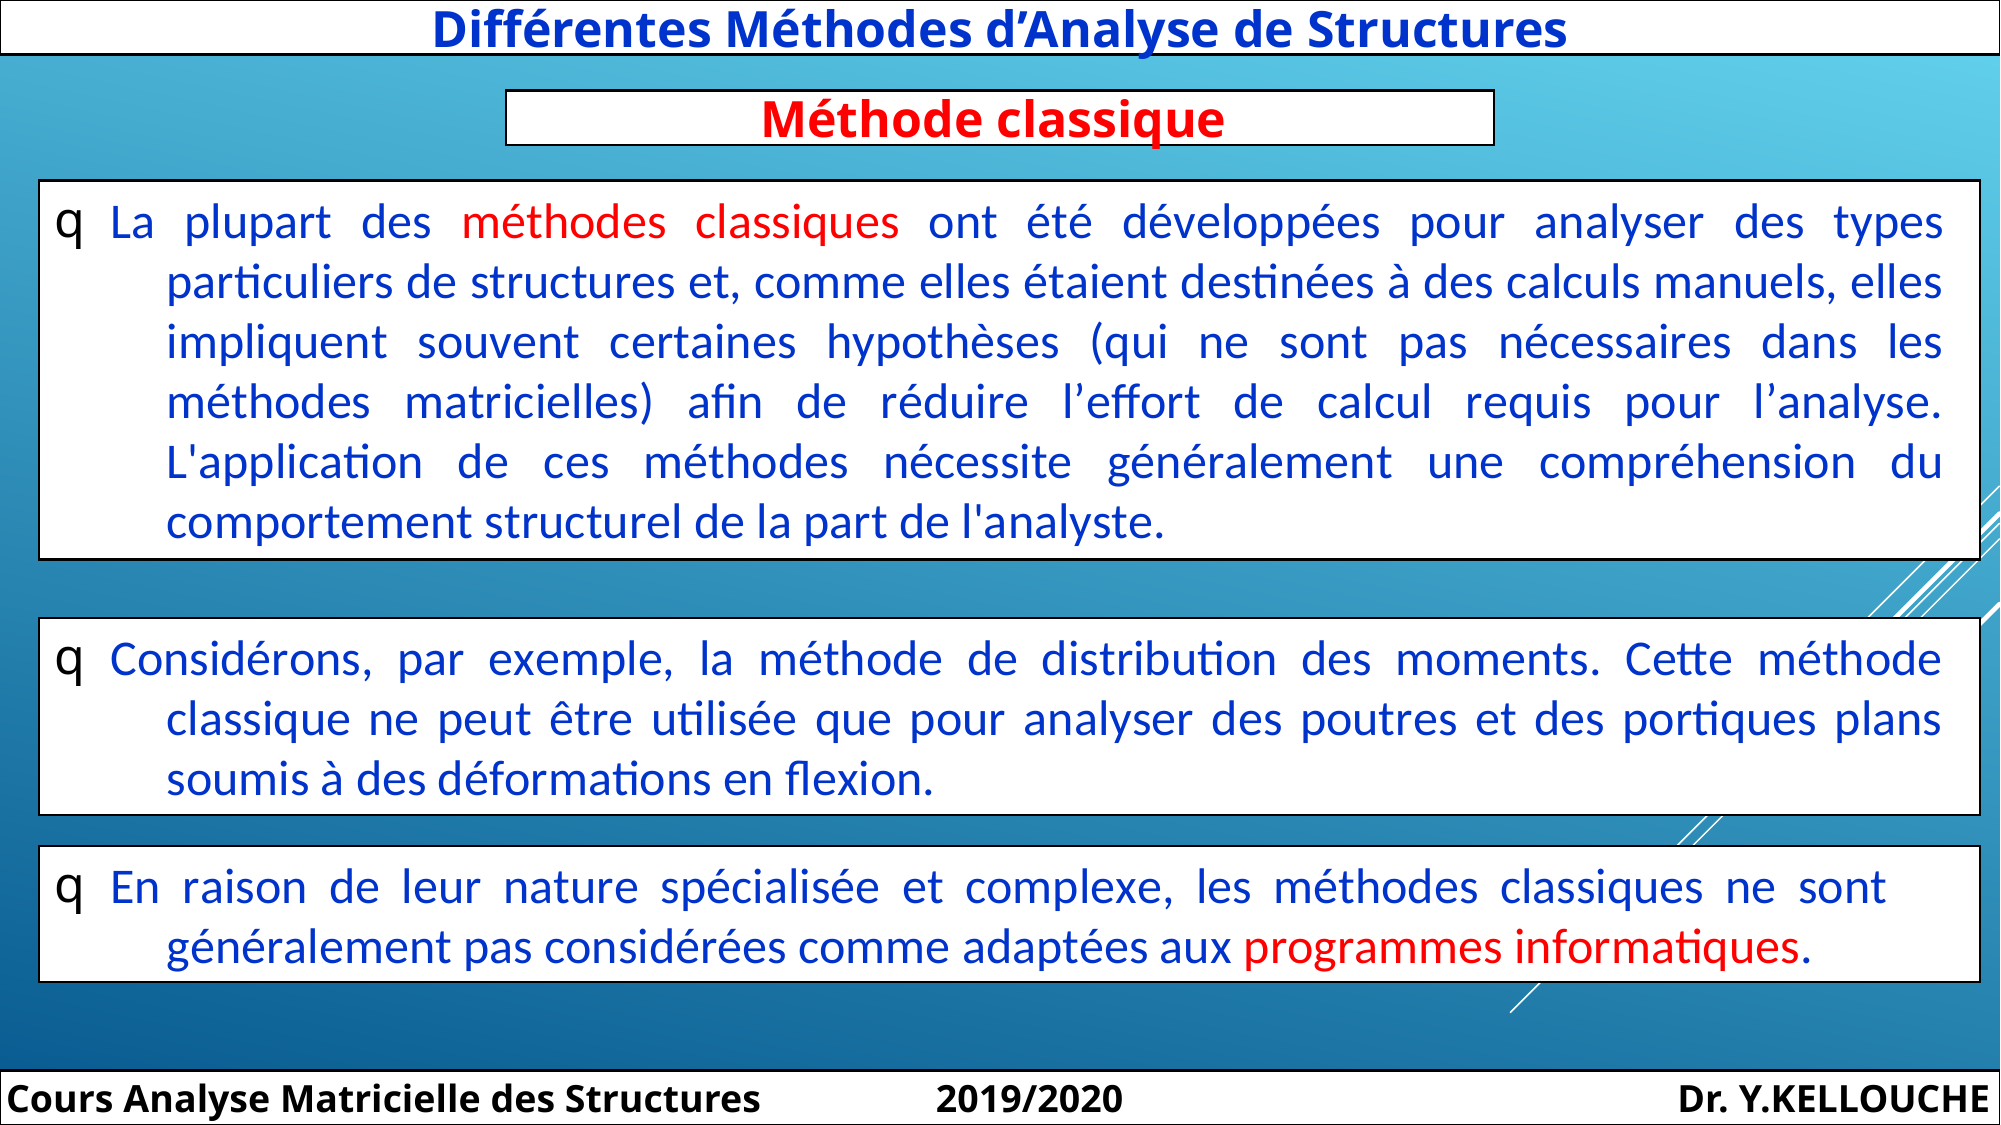

Différentes Méthodes d’Analyse de Structures
Méthode classique
La plupart des méthodes classiques ont été développées pour analyser des types particuliers de structures et, comme elles étaient destinées à des calculs manuels, elles impliquent souvent certaines hypothèses (qui ne sont pas nécessaires dans les méthodes matricielles) afin de réduire l’effort de calcul requis pour l’analyse. L'application de ces méthodes nécessite généralement une compréhension du comportement structurel de la part de l'analyste.
Considérons, par exemple, la méthode de distribution des moments. Cette méthode classique ne peut être utilisée que pour analyser des poutres et des portiques plans soumis à des déformations en flexion.
En raison de leur nature spécialisée et complexe, les méthodes classiques ne sont généralement pas considérées comme adaptées aux programmes informatiques.
Cours Analyse Matricielle des Structures 2019/2020 Dr. Y.KELLOUCHE